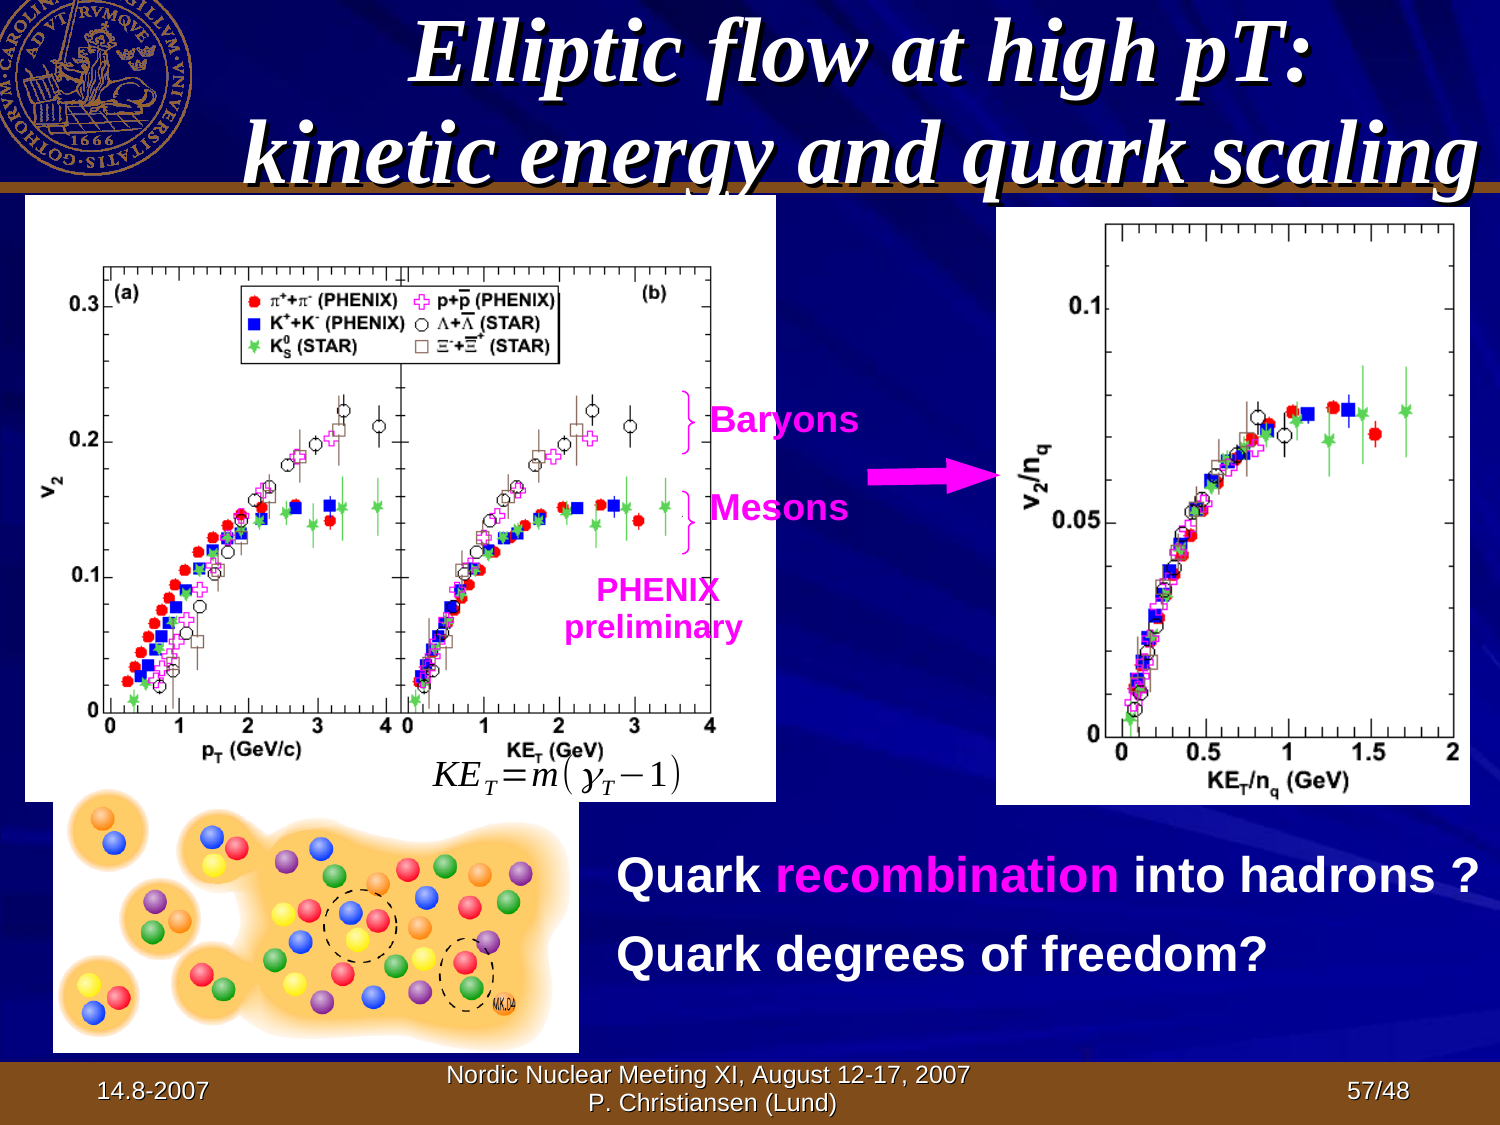

# Elliptic flow at high pT: kinetic energy and quark scaling
Baryons
Mesons
PHENIX preliminary
Quark recombination into hadrons ?
Quark degrees of freedom?
57